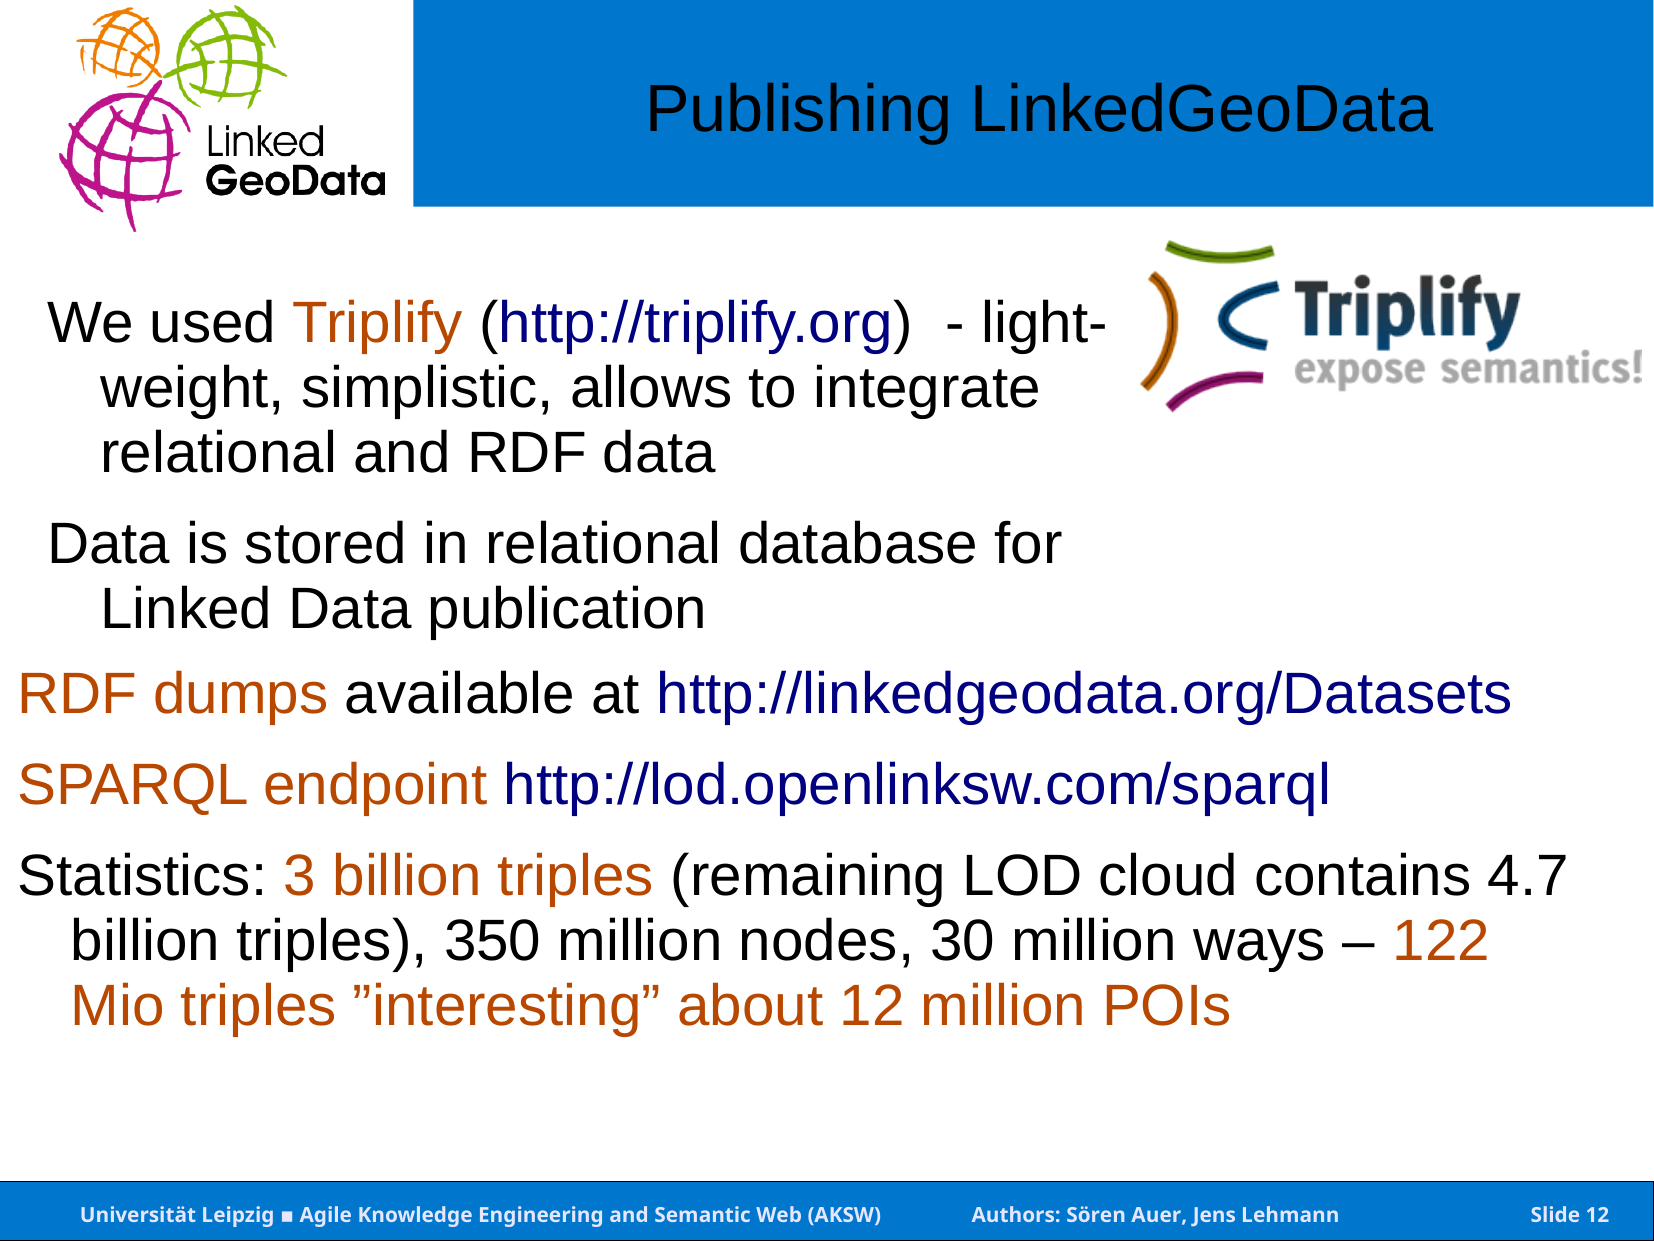

# Publishing LinkedGeoData
We used Triplify (http://triplify.org) - light-weight, simplistic, allows to integrate relational and RDF data
Data is stored in relational database for Linked Data publication
RDF dumps available at http://linkedgeodata.org/Datasets
SPARQL endpoint http://lod.openlinksw.com/sparql
Statistics: 3 billion triples (remaining LOD cloud contains 4.7 billion triples), 350 million nodes, 30 million ways – 122 Mio triples ”interesting” about 12 million POIs